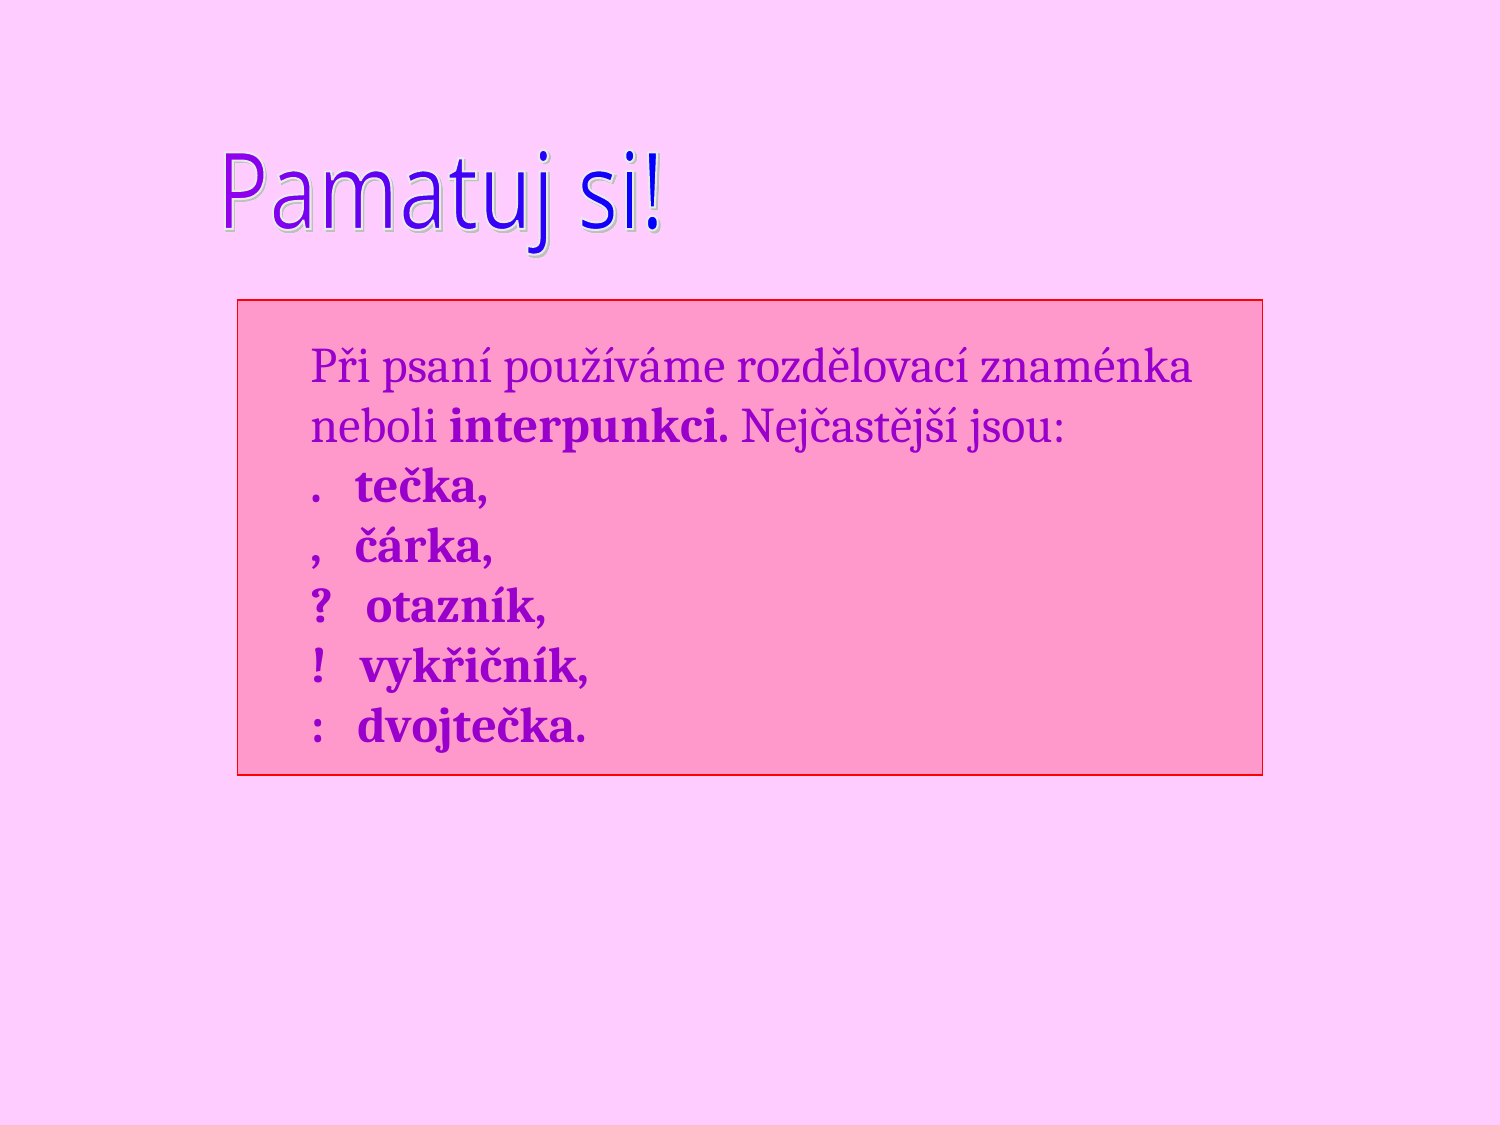

Pamatuj si!
Při psaní používáme rozdělovací znaménka
neboli interpunkci. Nejčastější jsou:
. tečka,
, čárka,
? otazník,
! vykřičník,
: dvojtečka.